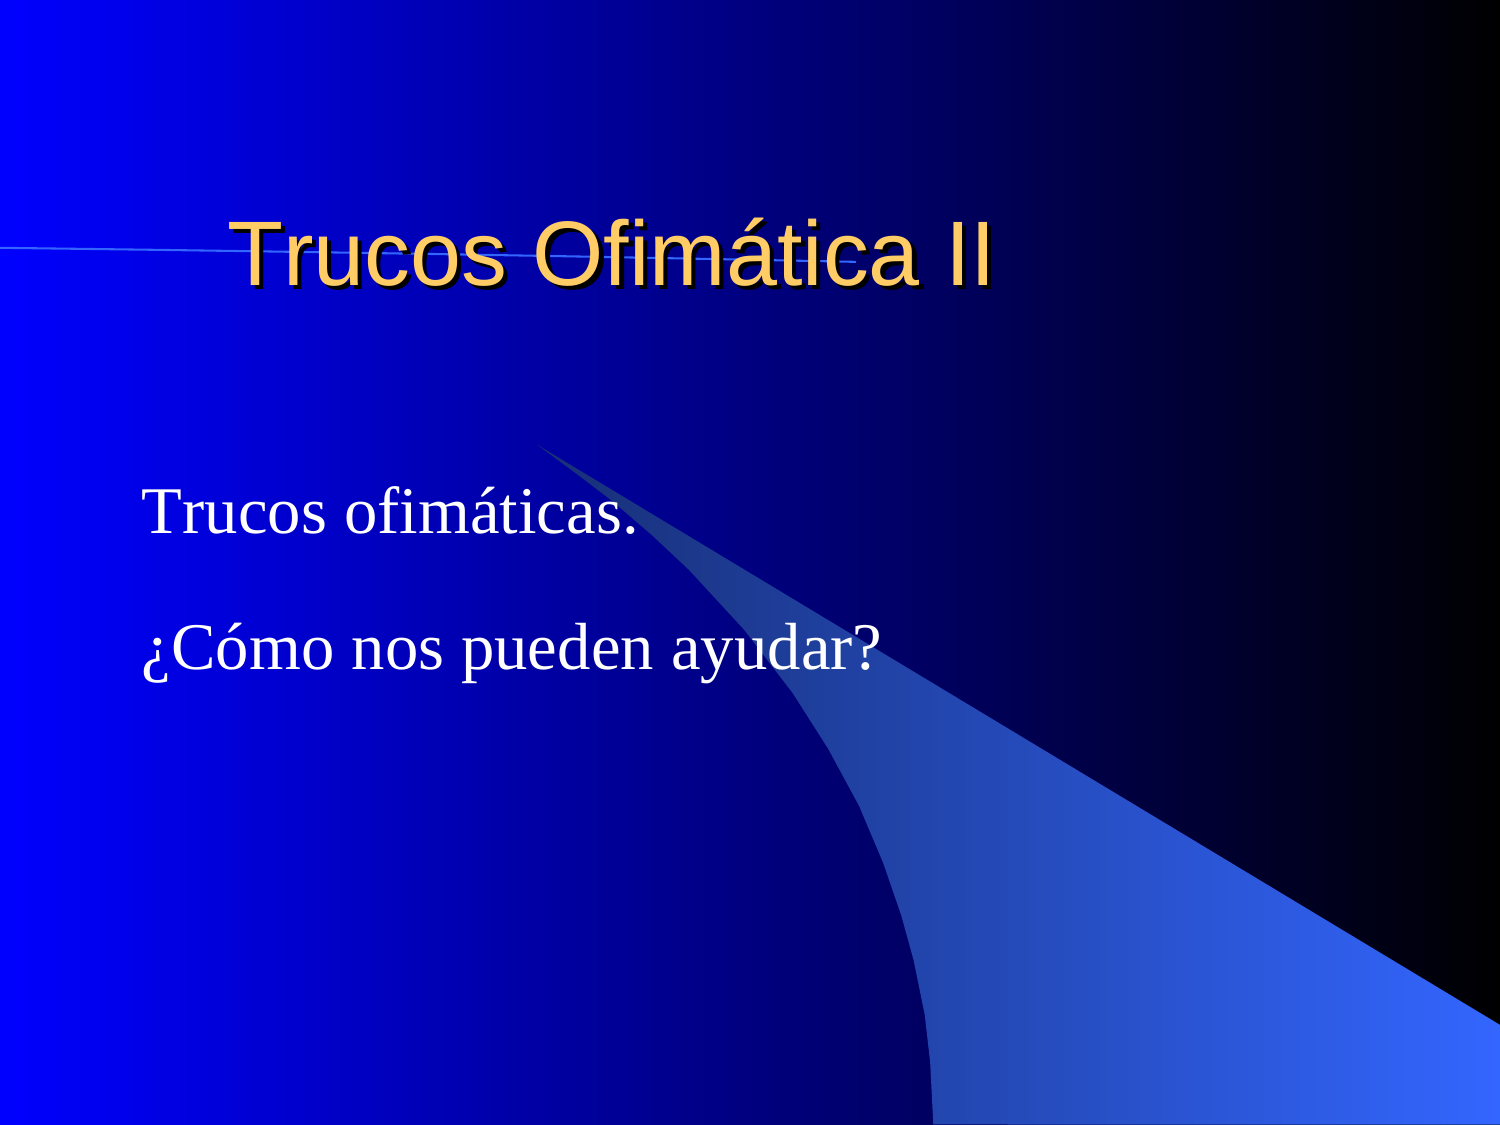

# Trucos Ofimática II
Trucos ofimáticas.
¿Cómo nos pueden ayudar?